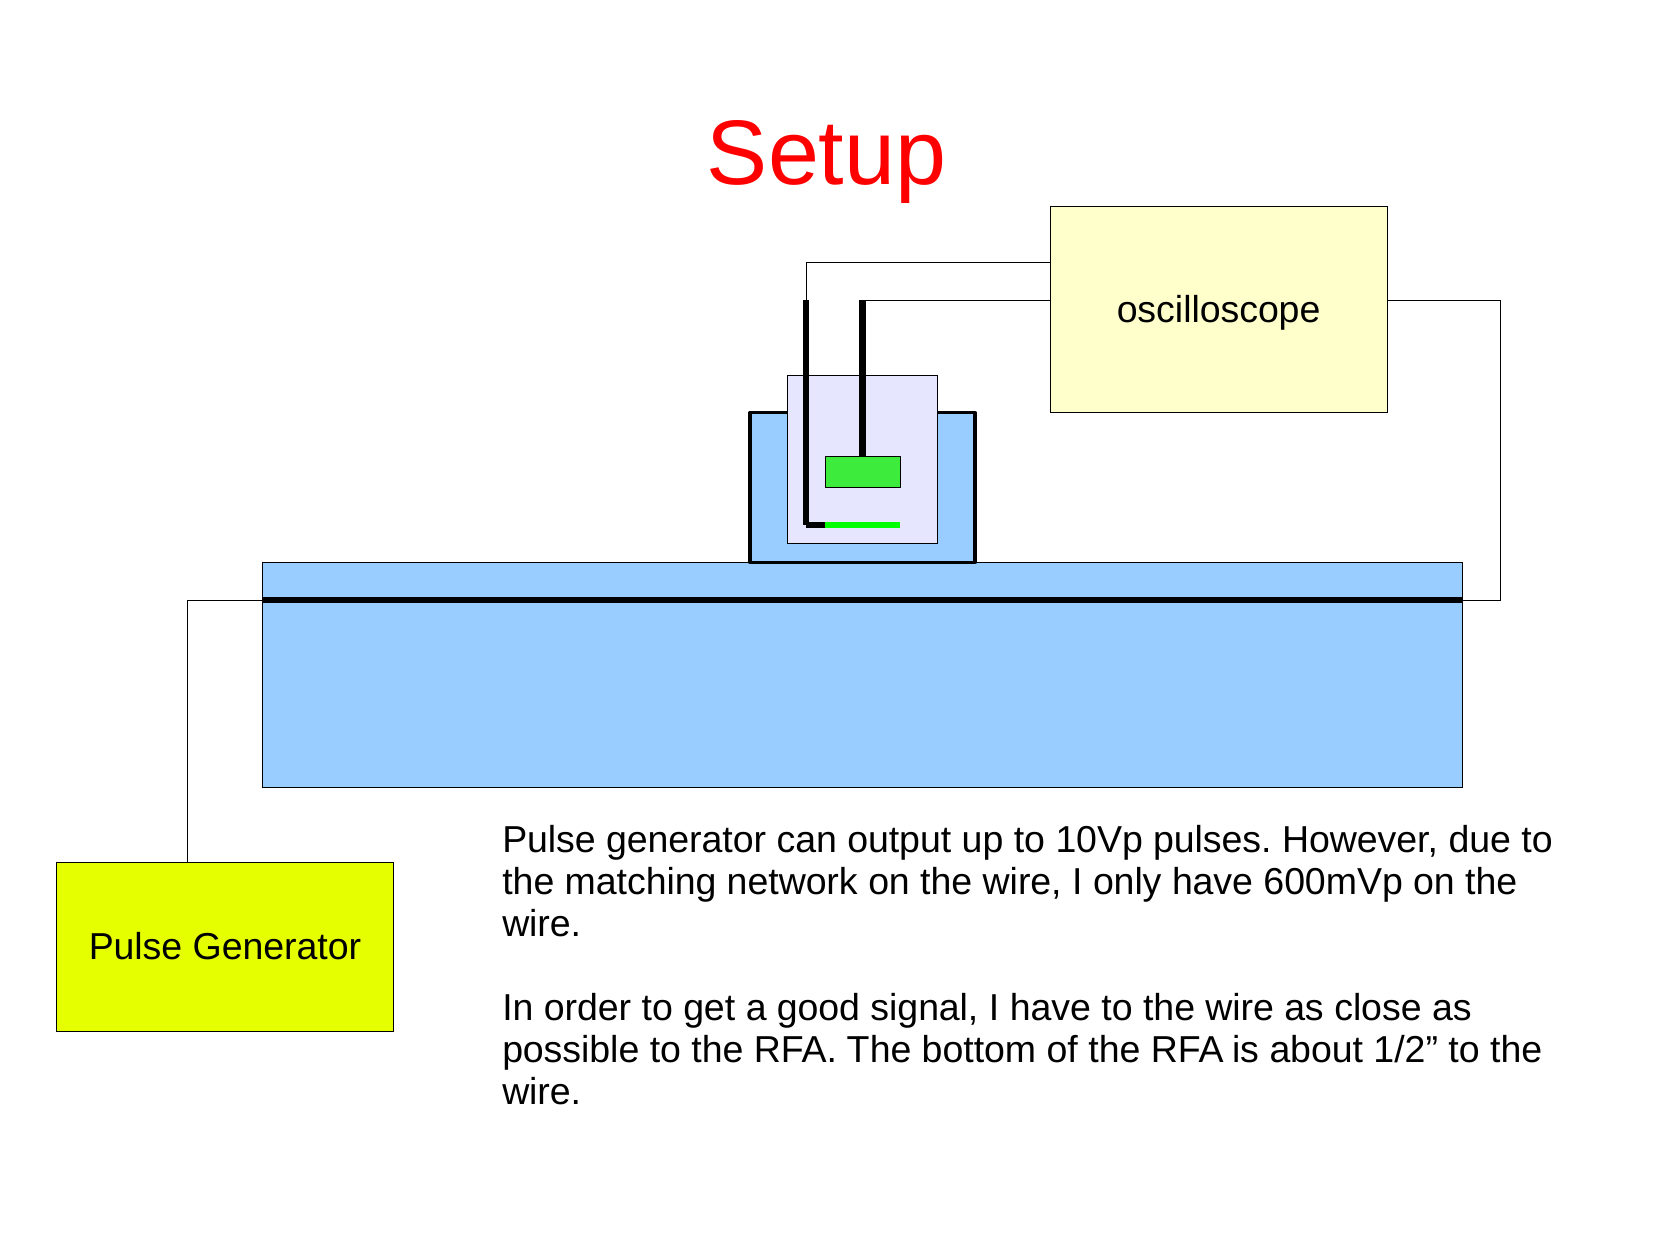

# Setup
oscilloscope
Pulse generator can output up to 10Vp pulses. However, due to the matching network on the wire, I only have 600mVp on the wire.
In order to get a good signal, I have to the wire as close as possible to the RFA. The bottom of the RFA is about 1/2” to the wire.
Pulse Generator